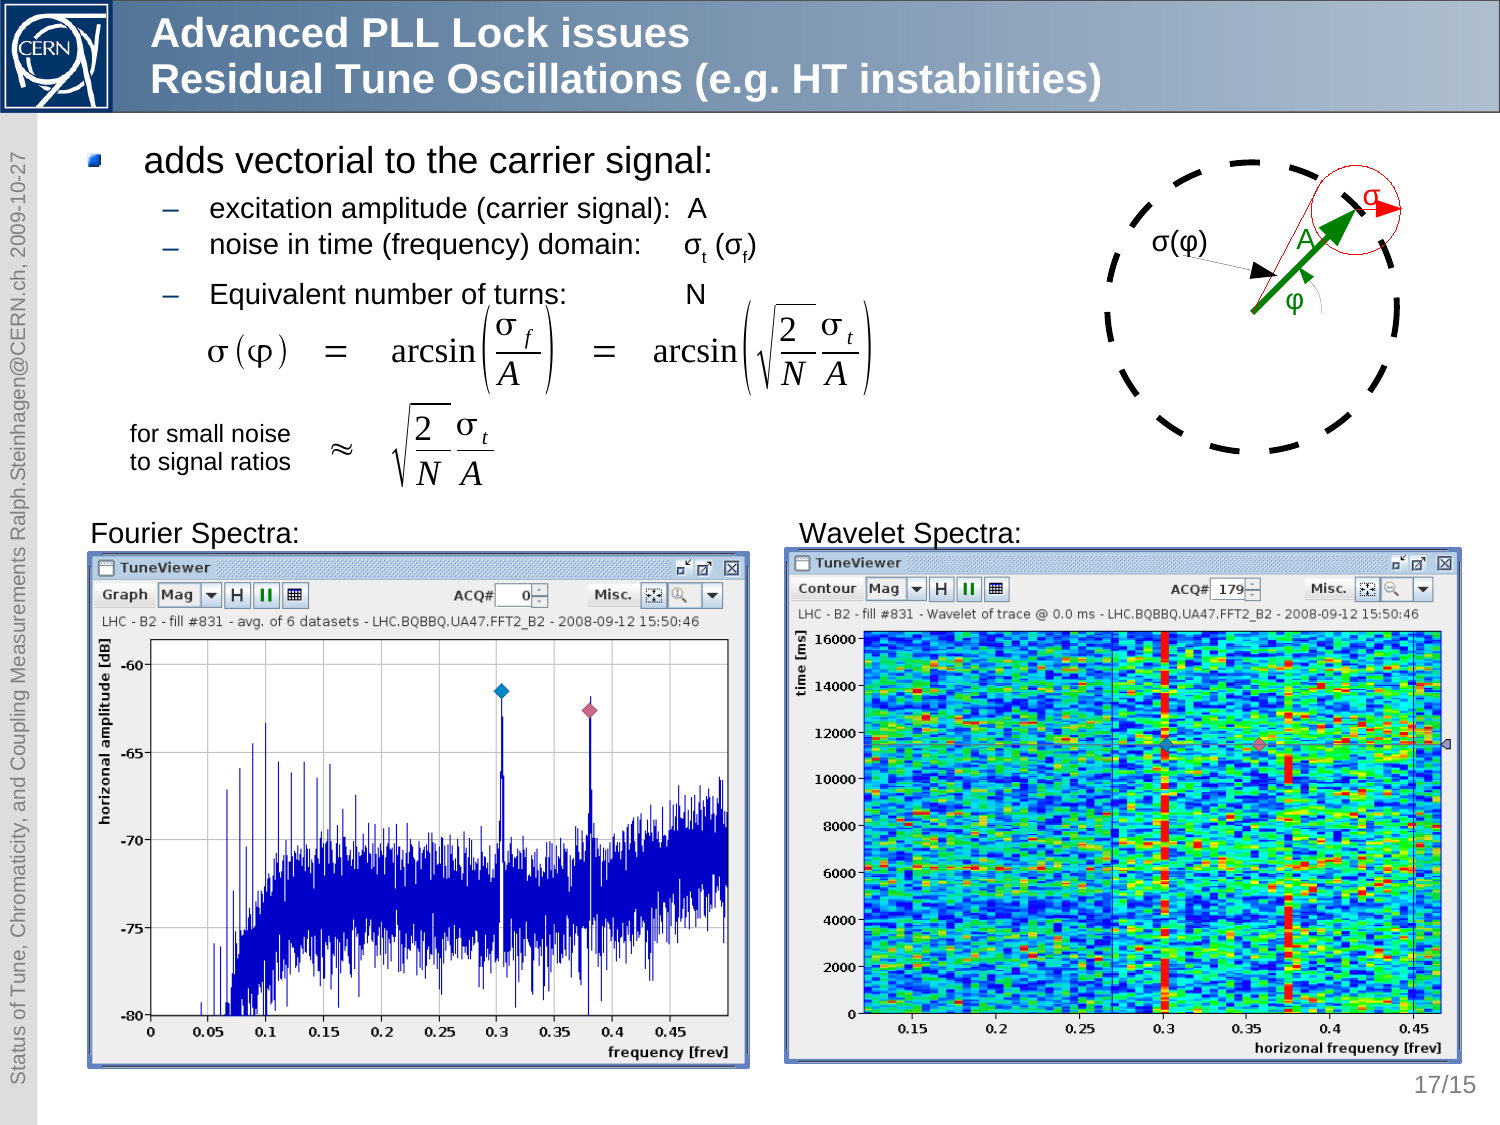

# Advanced PLL Lock issues Residual Tune Oscillations (e.g. HT instabilities)
adds vectorial to the carrier signal:
excitation amplitude (carrier signal): 	A
noise in time (frequency) domain: σt (σf)
Equivalent number of turns:	 N
σf
A
σ(φ)
φ
for small noise
to signal ratios
Fourier Spectra:
Wavelet Spectra: